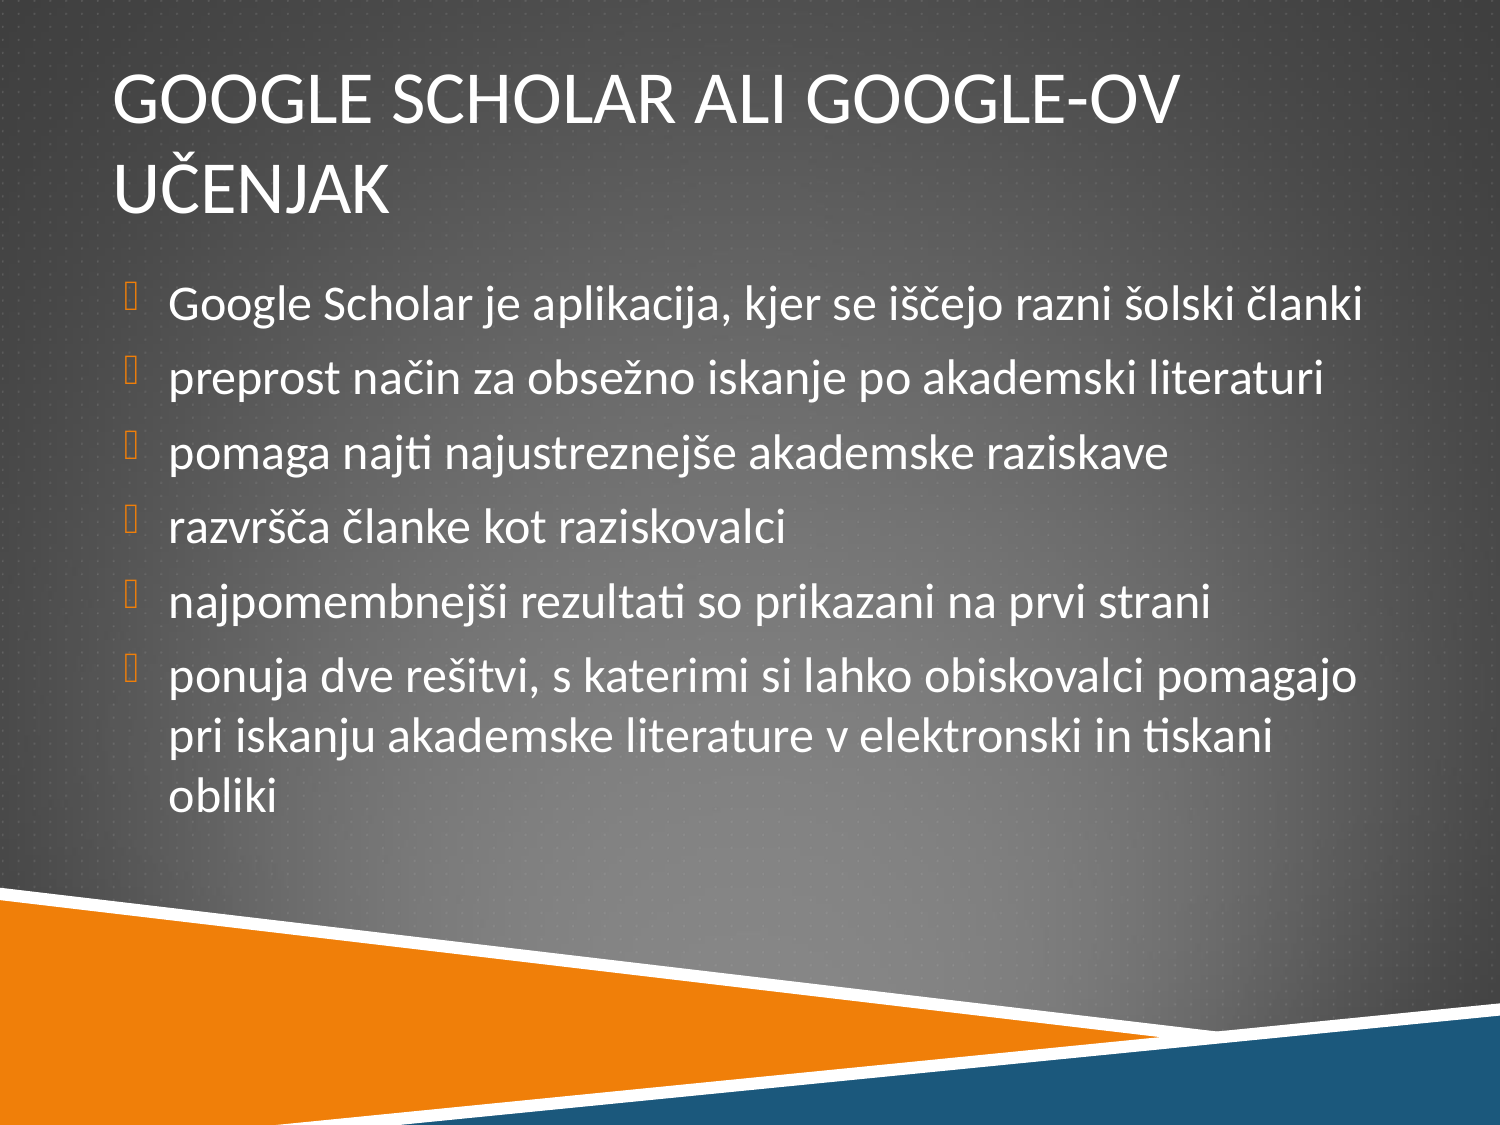

# GOOGLE SCHOLAR ALI GOOGLE-OV UČENJAK
Google Scholar je aplikacija, kjer se iščejo razni šolski članki
preprost način za obsežno iskanje po akademski literaturi
pomaga najti najustreznejše akademske raziskave
razvršča članke kot raziskovalci
najpomembnejši rezultati so prikazani na prvi strani
ponuja dve rešitvi, s katerimi si lahko obiskovalci pomagajo pri iskanju akademske literature v elektronski in tiskani obliki